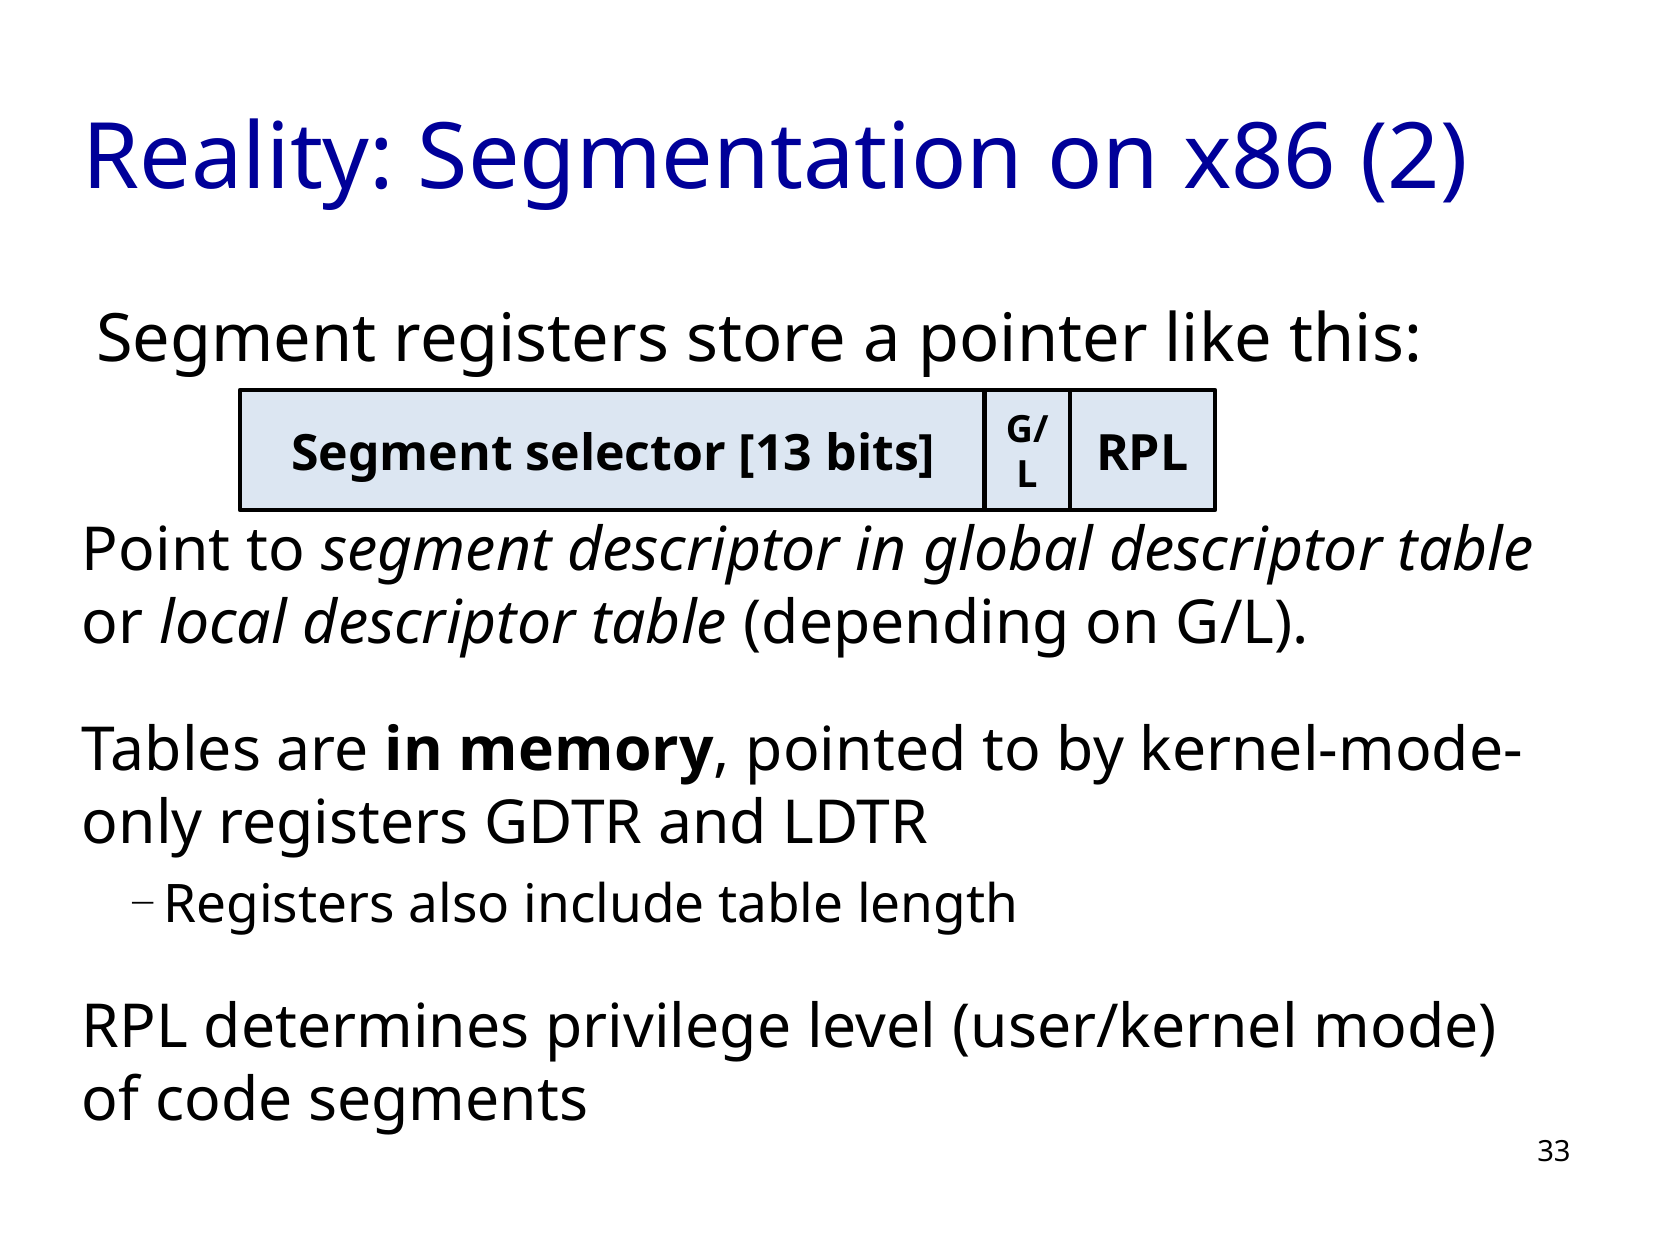

# Reality: Segmentation on x86 (2)
Segment registers store a pointer like this:
Segment selector [13 bits]
G/L
RPL
Point to segment descriptor in global descriptor table or local descriptor table (depending on G/L).
Tables are in memory, pointed to by kernel-mode-only registers GDTR and LDTR
Registers also include table length
RPL determines privilege level (user/kernel mode) of code segments
33